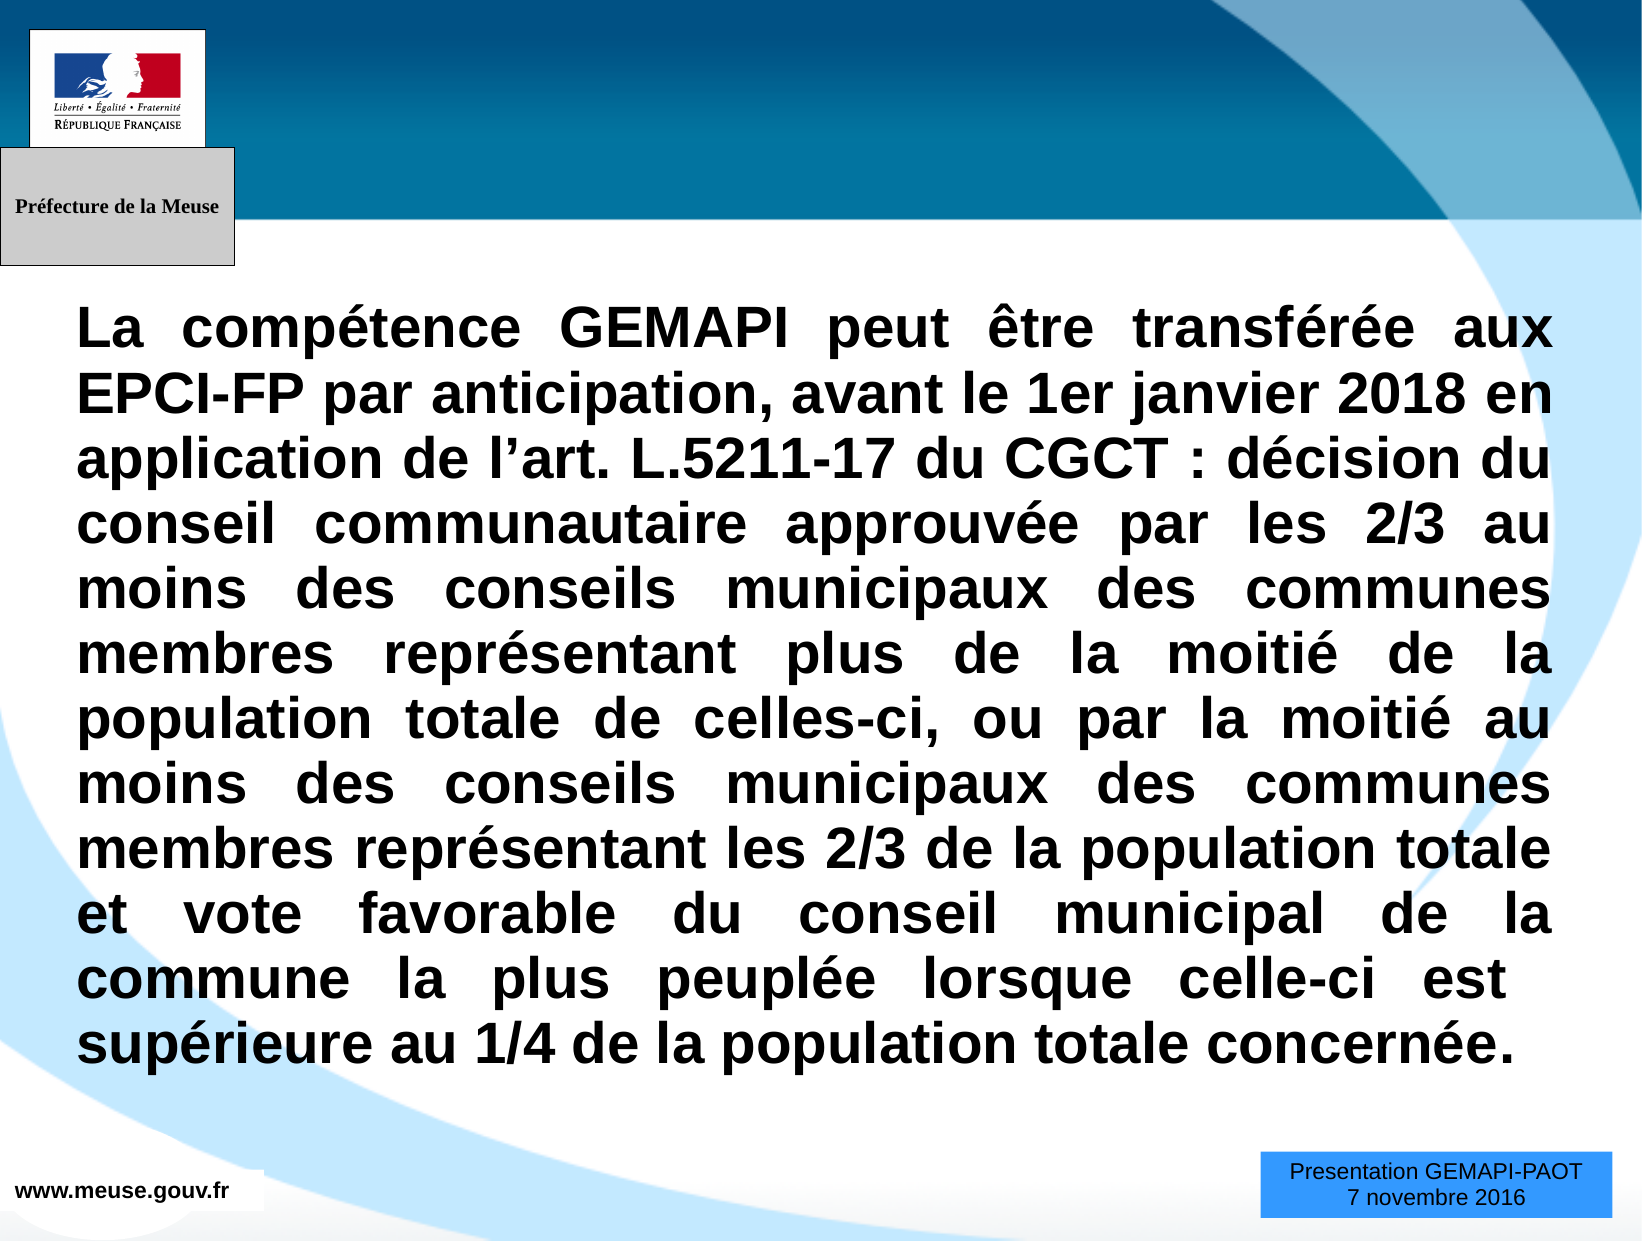

# La compétence GEMAPI peut être transférée aux EPCI-FP par anticipation, avant le 1er janvier 2018 en application de l’art. L.5211-17 du CGCT : décision du conseil communautaire approuvée par les 2/3 au moins des conseils municipaux des communes membres représentant plus de la moitié de la population totale de celles-ci, ou par la moitié au moins des conseils municipaux des communes membres représentant les 2/3 de la population totale et vote favorable du conseil municipal de la commune la plus peuplée lorsque celle-ci est supérieure au 1/4 de la population totale concernée.